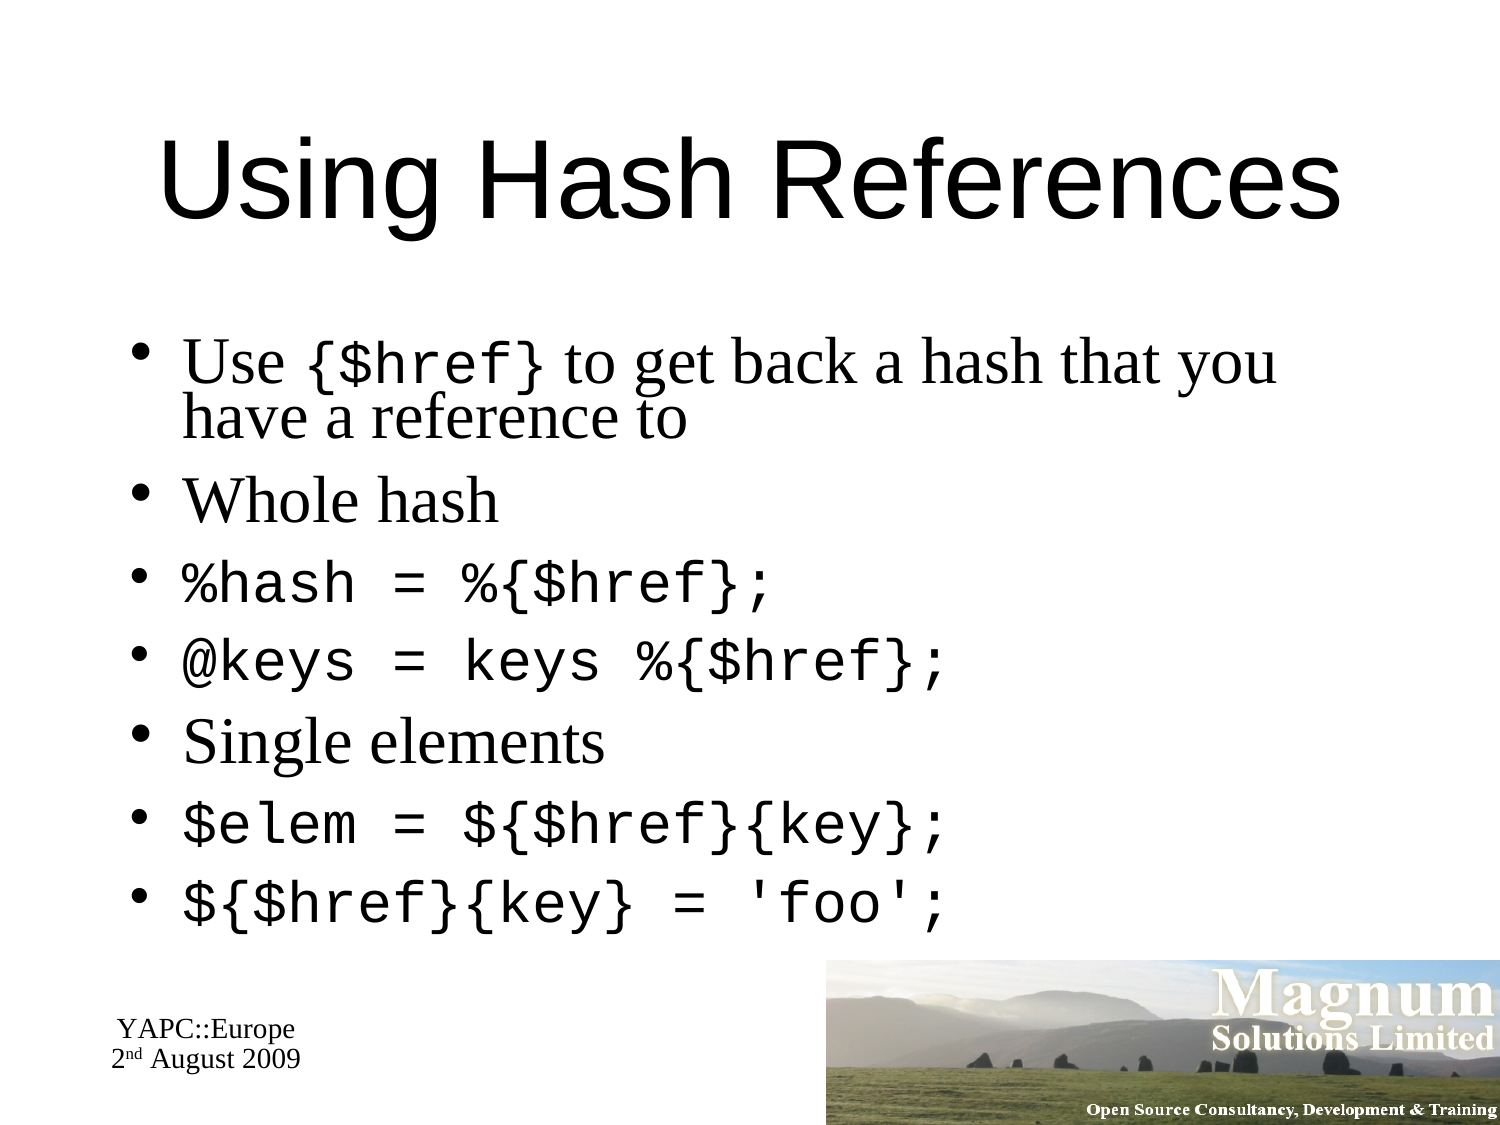

# Using Hash References
Use {$href} to get back a hash that you have a reference to
Whole hash
%hash = %{$href};
@keys = keys %{$href};
Single elements
$elem = ${$href}{key};
${$href}{key} = 'foo';